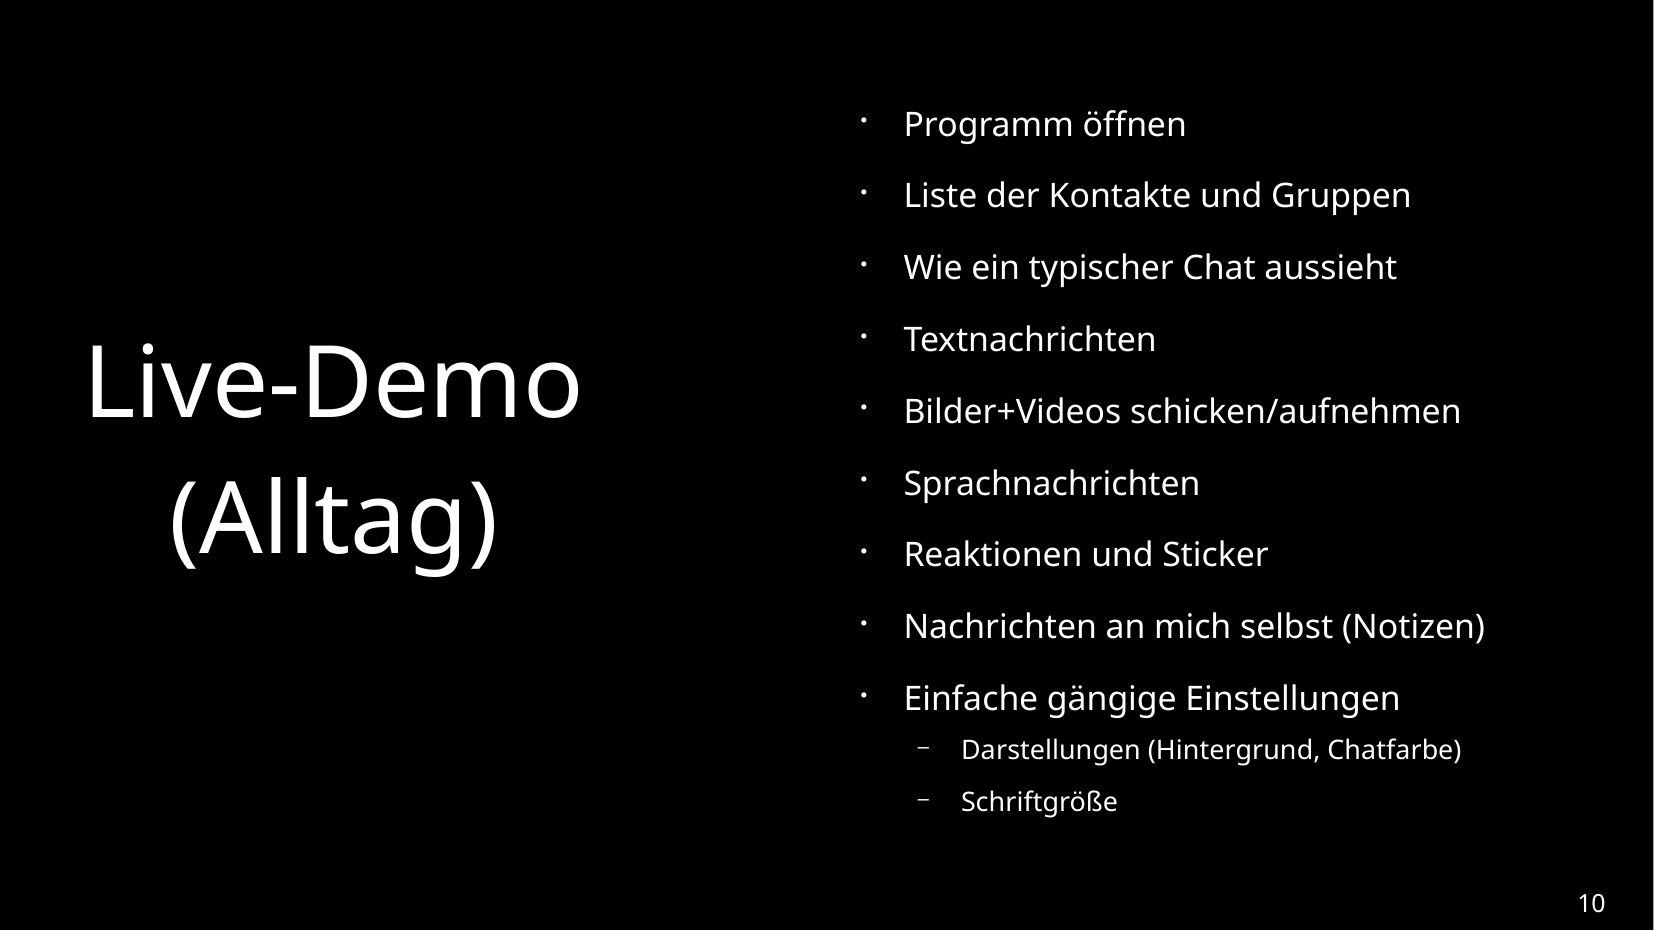

# Live-Demo
(Alltag)
Programm öffnen
Liste der Kontakte und Gruppen
Wie ein typischer Chat aussieht
Textnachrichten
Bilder+Videos schicken/aufnehmen
Sprachnachrichten
Reaktionen und Sticker
Nachrichten an mich selbst (Notizen)
Einfache gängige Einstellungen
Darstellungen (Hintergrund, Chatfarbe)
Schriftgröße
10